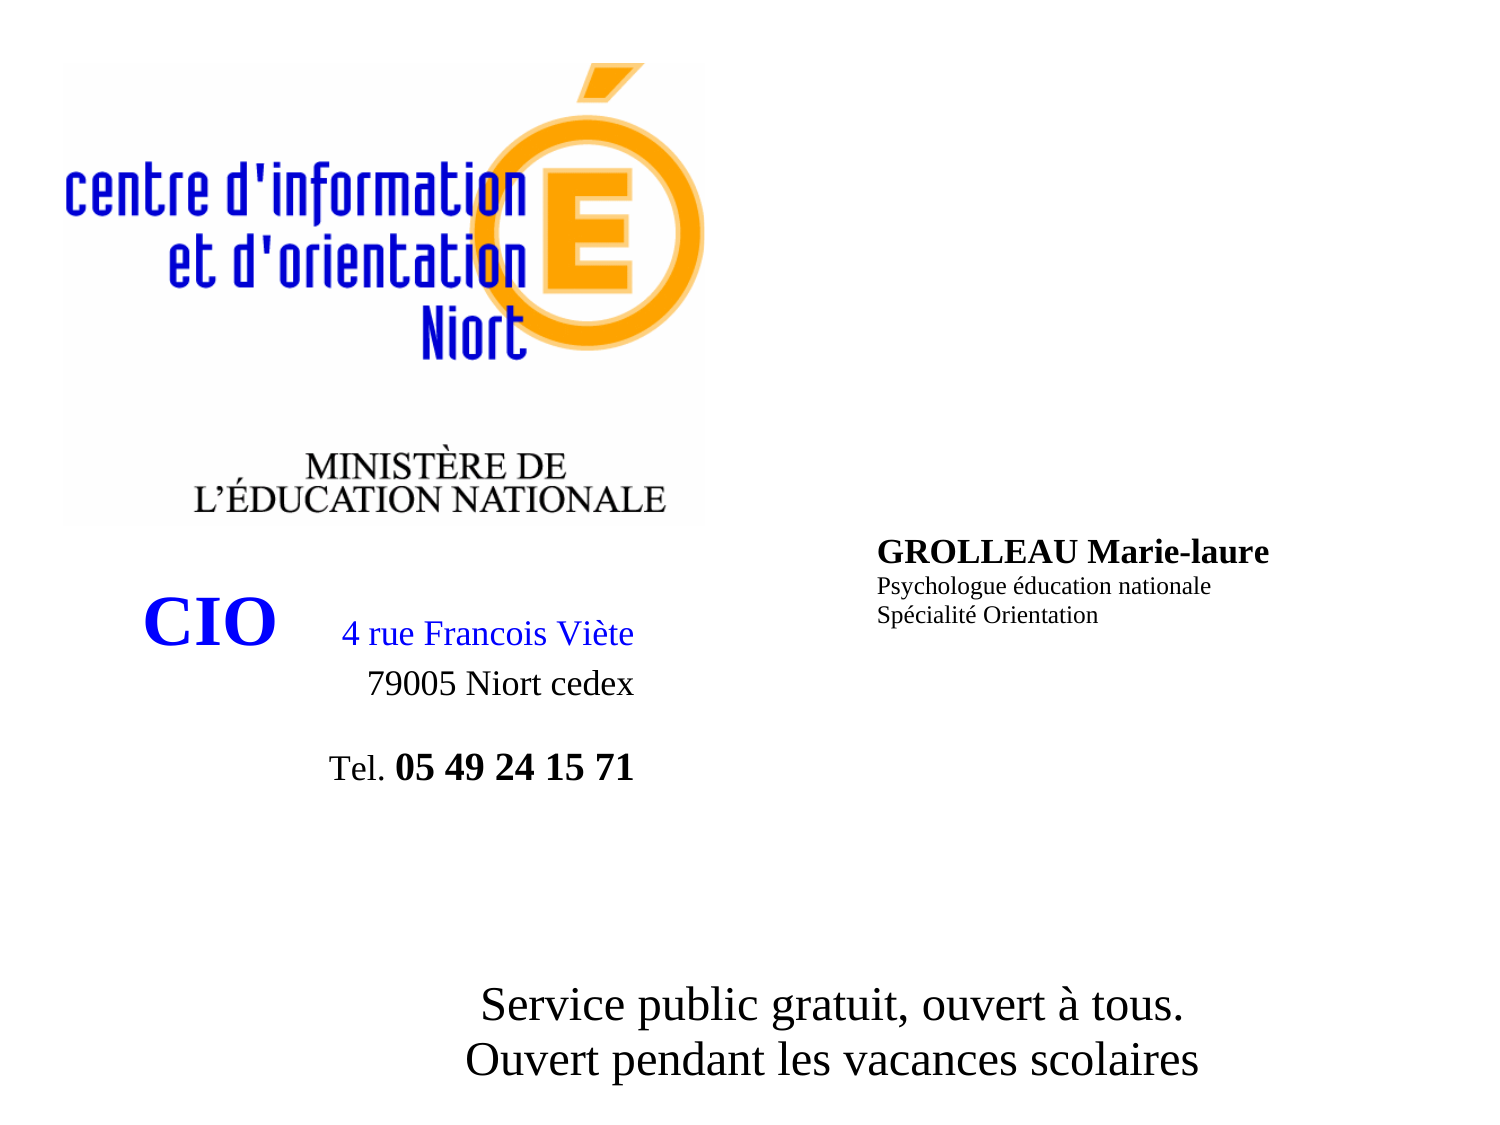

GROLLEAU Marie-laure
Psychologue éducation nationale
Spécialité Orientation
CIO 4 rue Francois Viète 79005 Niort cedex
Tel. 05 49 24 15 71
Service public gratuit, ouvert à tous.
Ouvert pendant les vacances scolaires